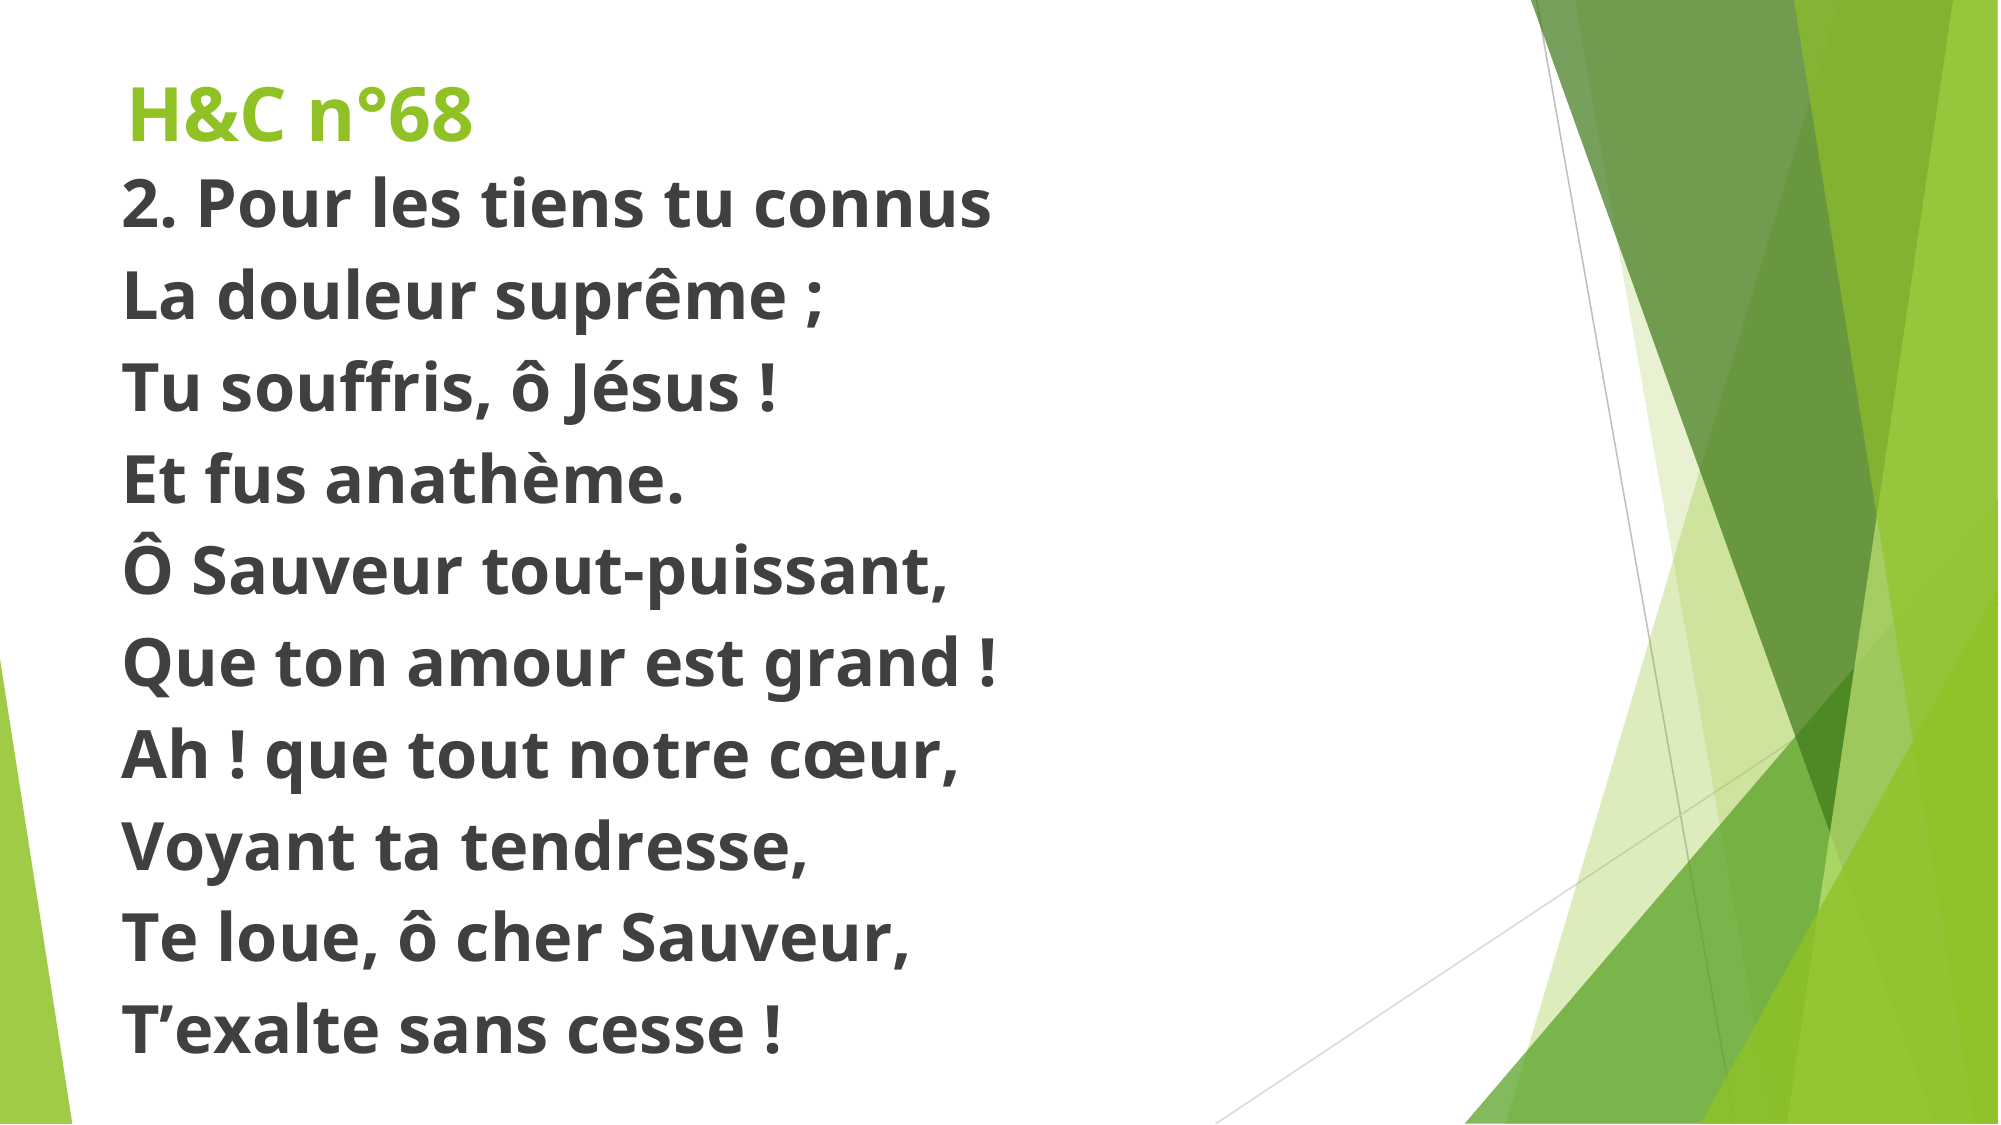

H&C n°68
2. Pour les tiens tu connus
La douleur suprême ;
Tu souffris, ô Jésus !
Et fus anathème.
Ô Sauveur tout-puissant,
Que ton amour est grand !
Ah ! que tout notre cœur,
Voyant ta tendresse,
Te loue, ô cher Sauveur,
T’exalte sans cesse !